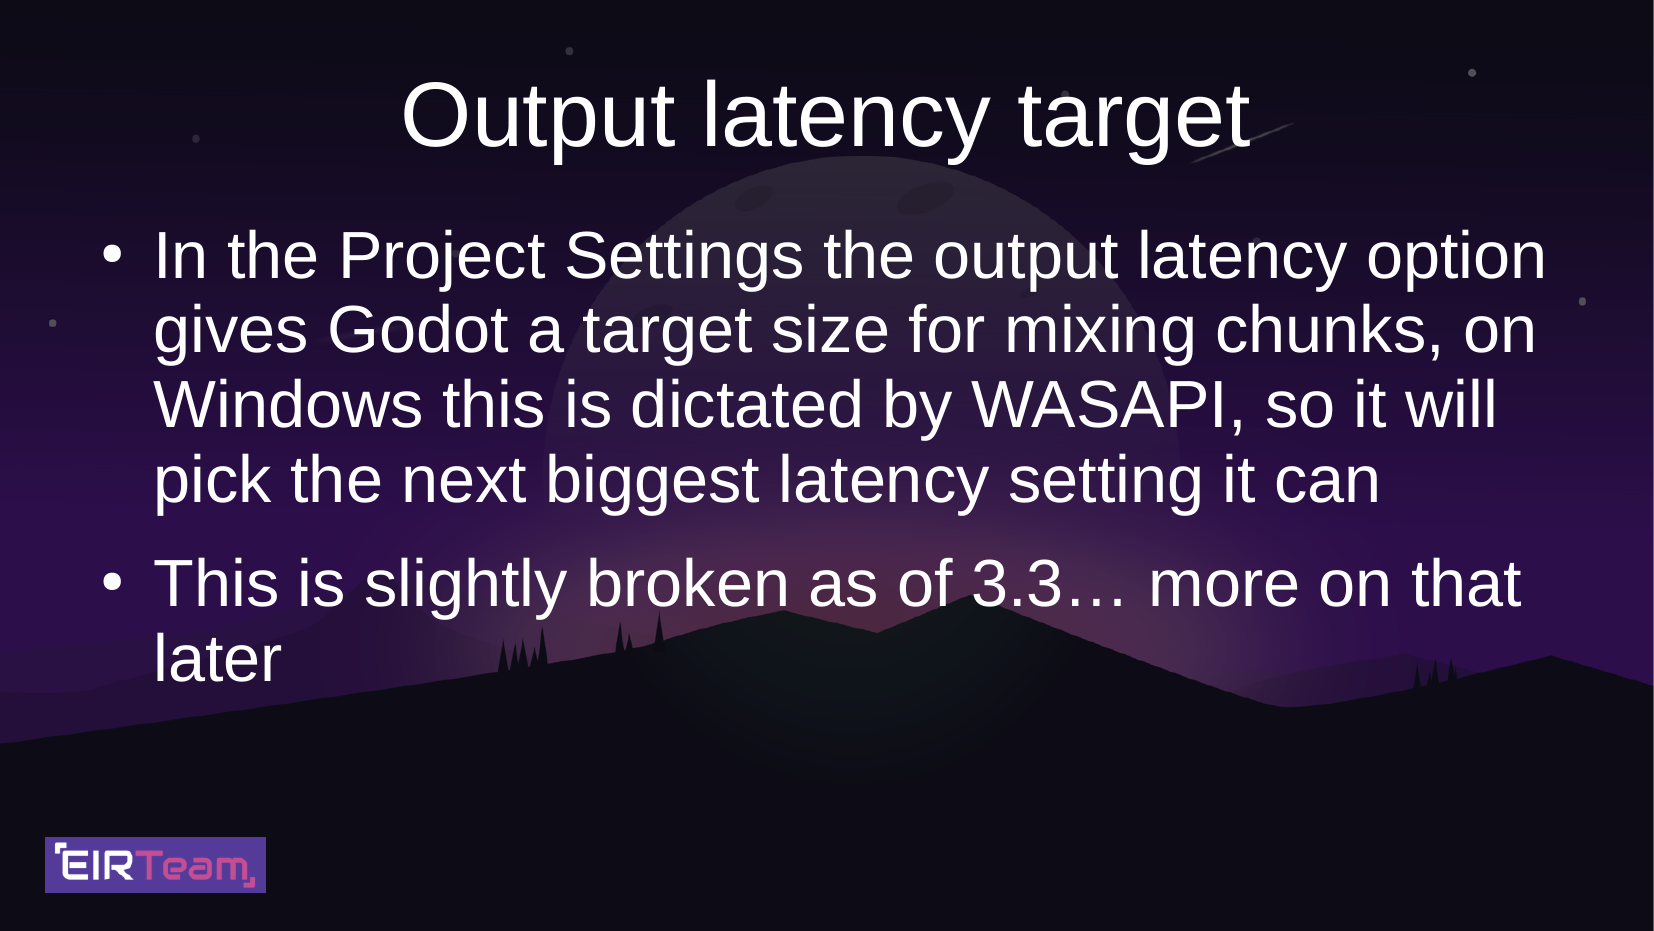

# Output latency target
In the Project Settings the output latency option gives Godot a target size for mixing chunks, on Windows this is dictated by WASAPI, so it will pick the next biggest latency setting it can
This is slightly broken as of 3.3… more on that later